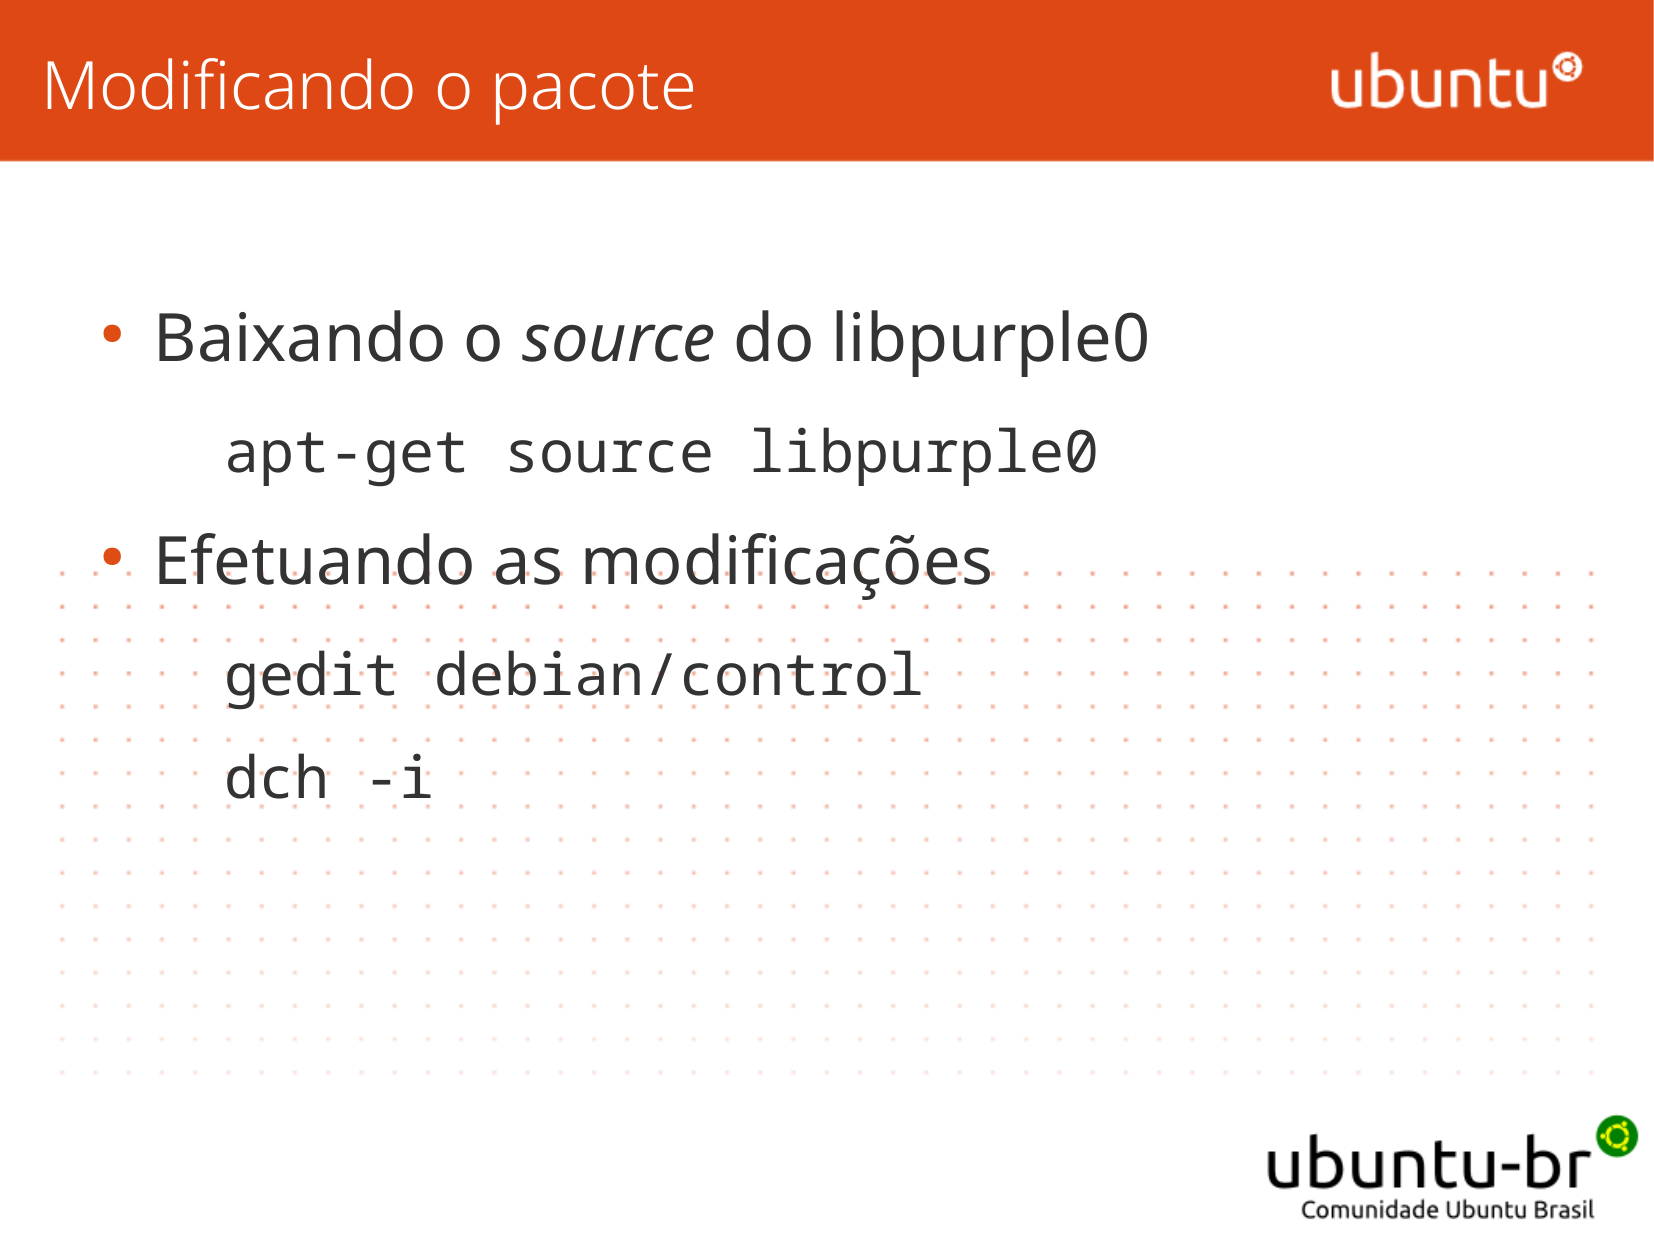

# Modificando o pacote
Baixando o source do libpurple0
apt-get source libpurple0
Efetuando as modificações
gedit debian/control
dch -i